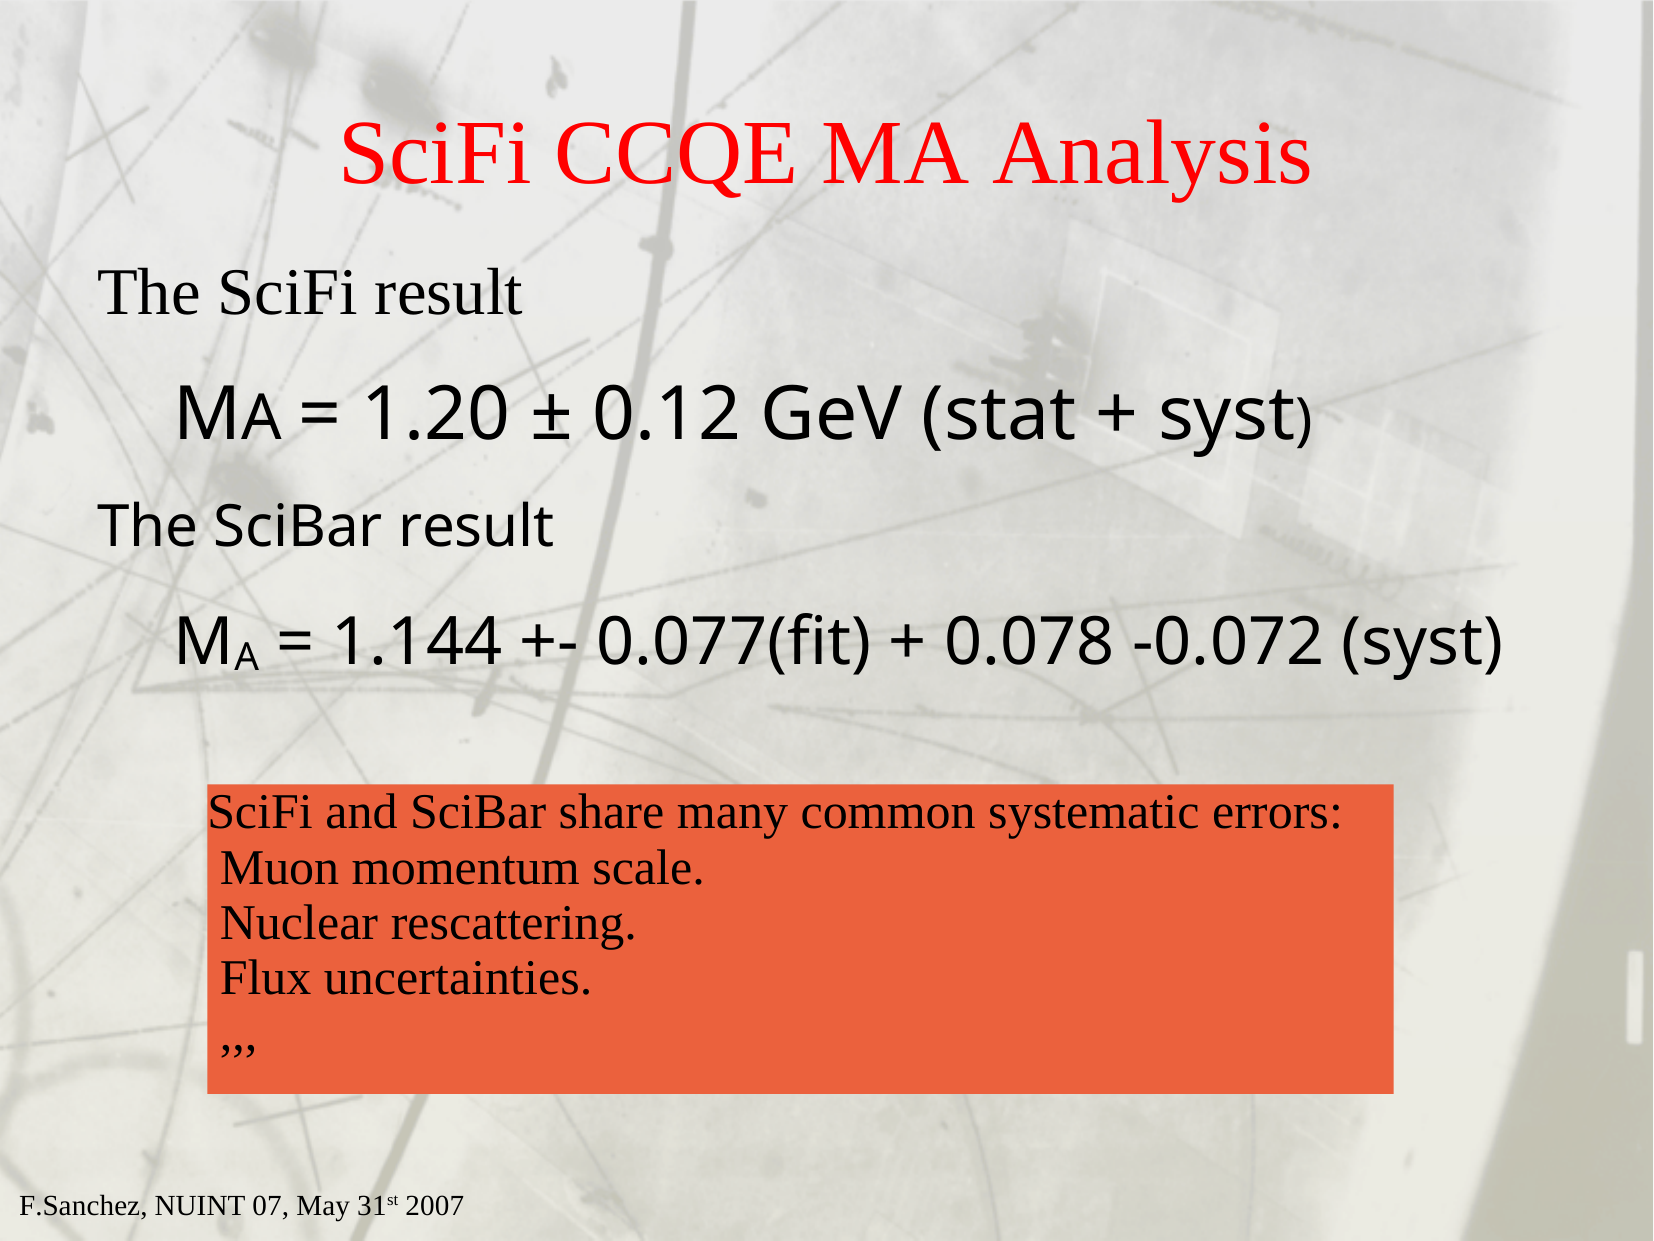

# SciFi CCQE MA Analysis
The SciFi result
MA = 1.20 ± 0.12 GeV (stat + syst)
The SciBar result
MA = 1.144 +- 0.077(fit) + 0.078 -0.072 (syst)
SciFi and SciBar share many common systematic errors:
 Muon momentum scale.
 Nuclear rescattering.
 Flux uncertainties.
 ,,,